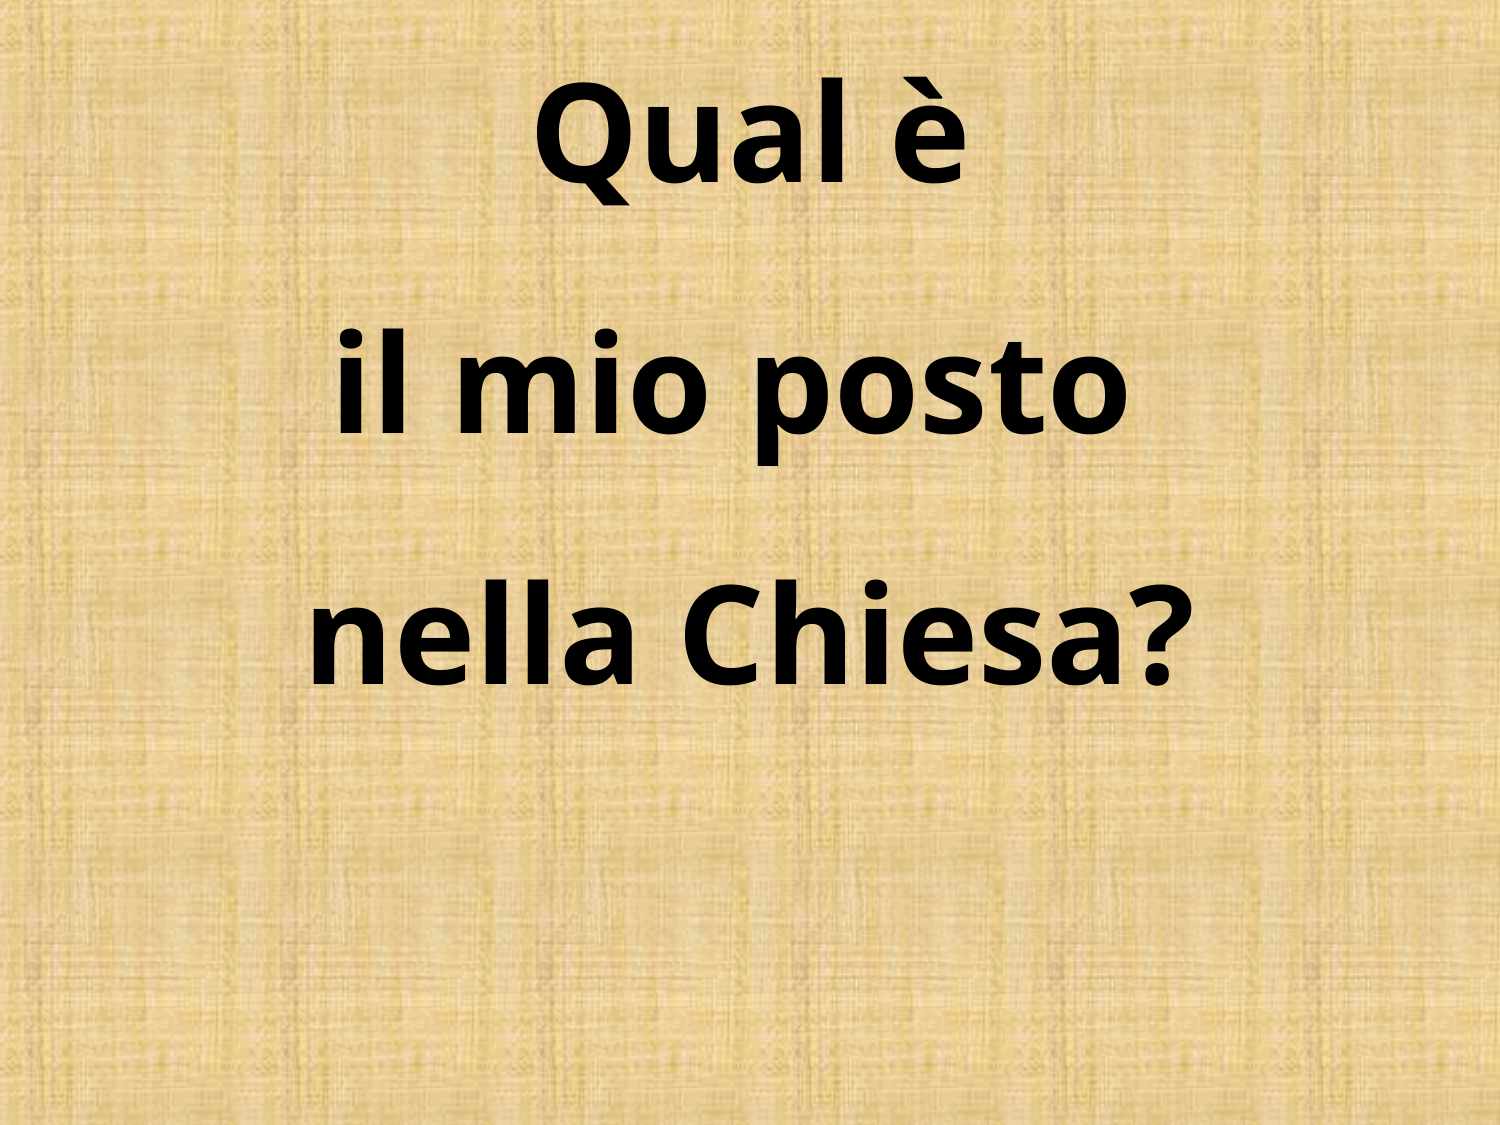

Qual è
il mio posto
nella Chiesa?